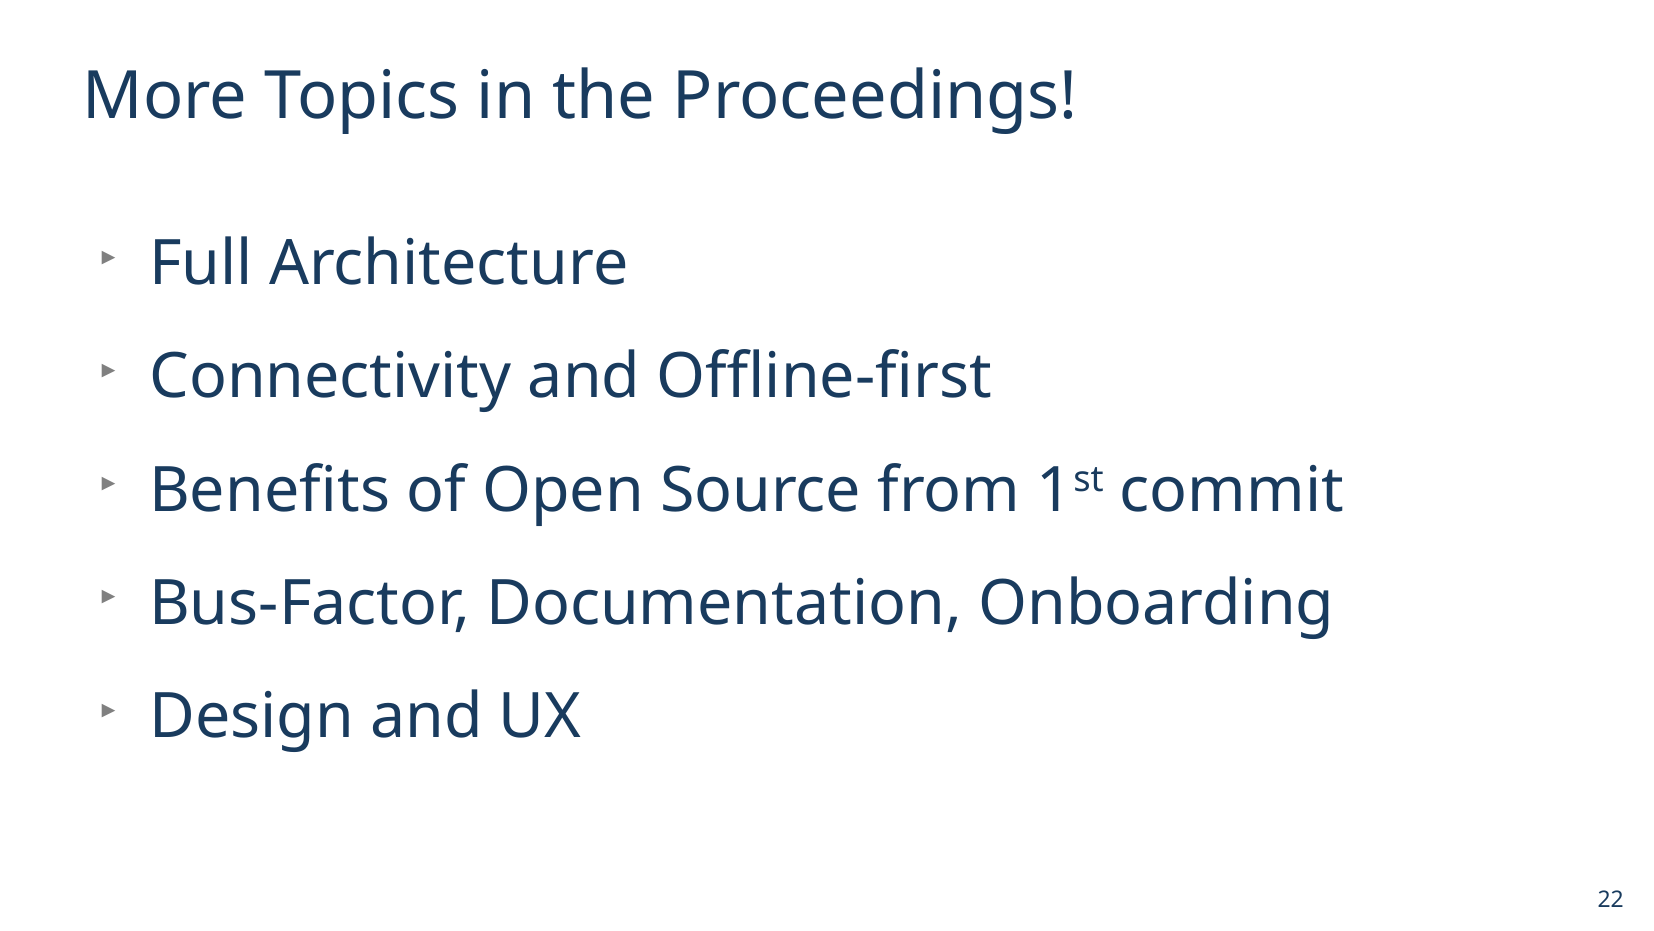

# More Topics in the Proceedings!
Full Architecture
Connectivity and Offline-first
Benefits of Open Source from 1st commit
Bus-Factor, Documentation, Onboarding
Design and UX
22